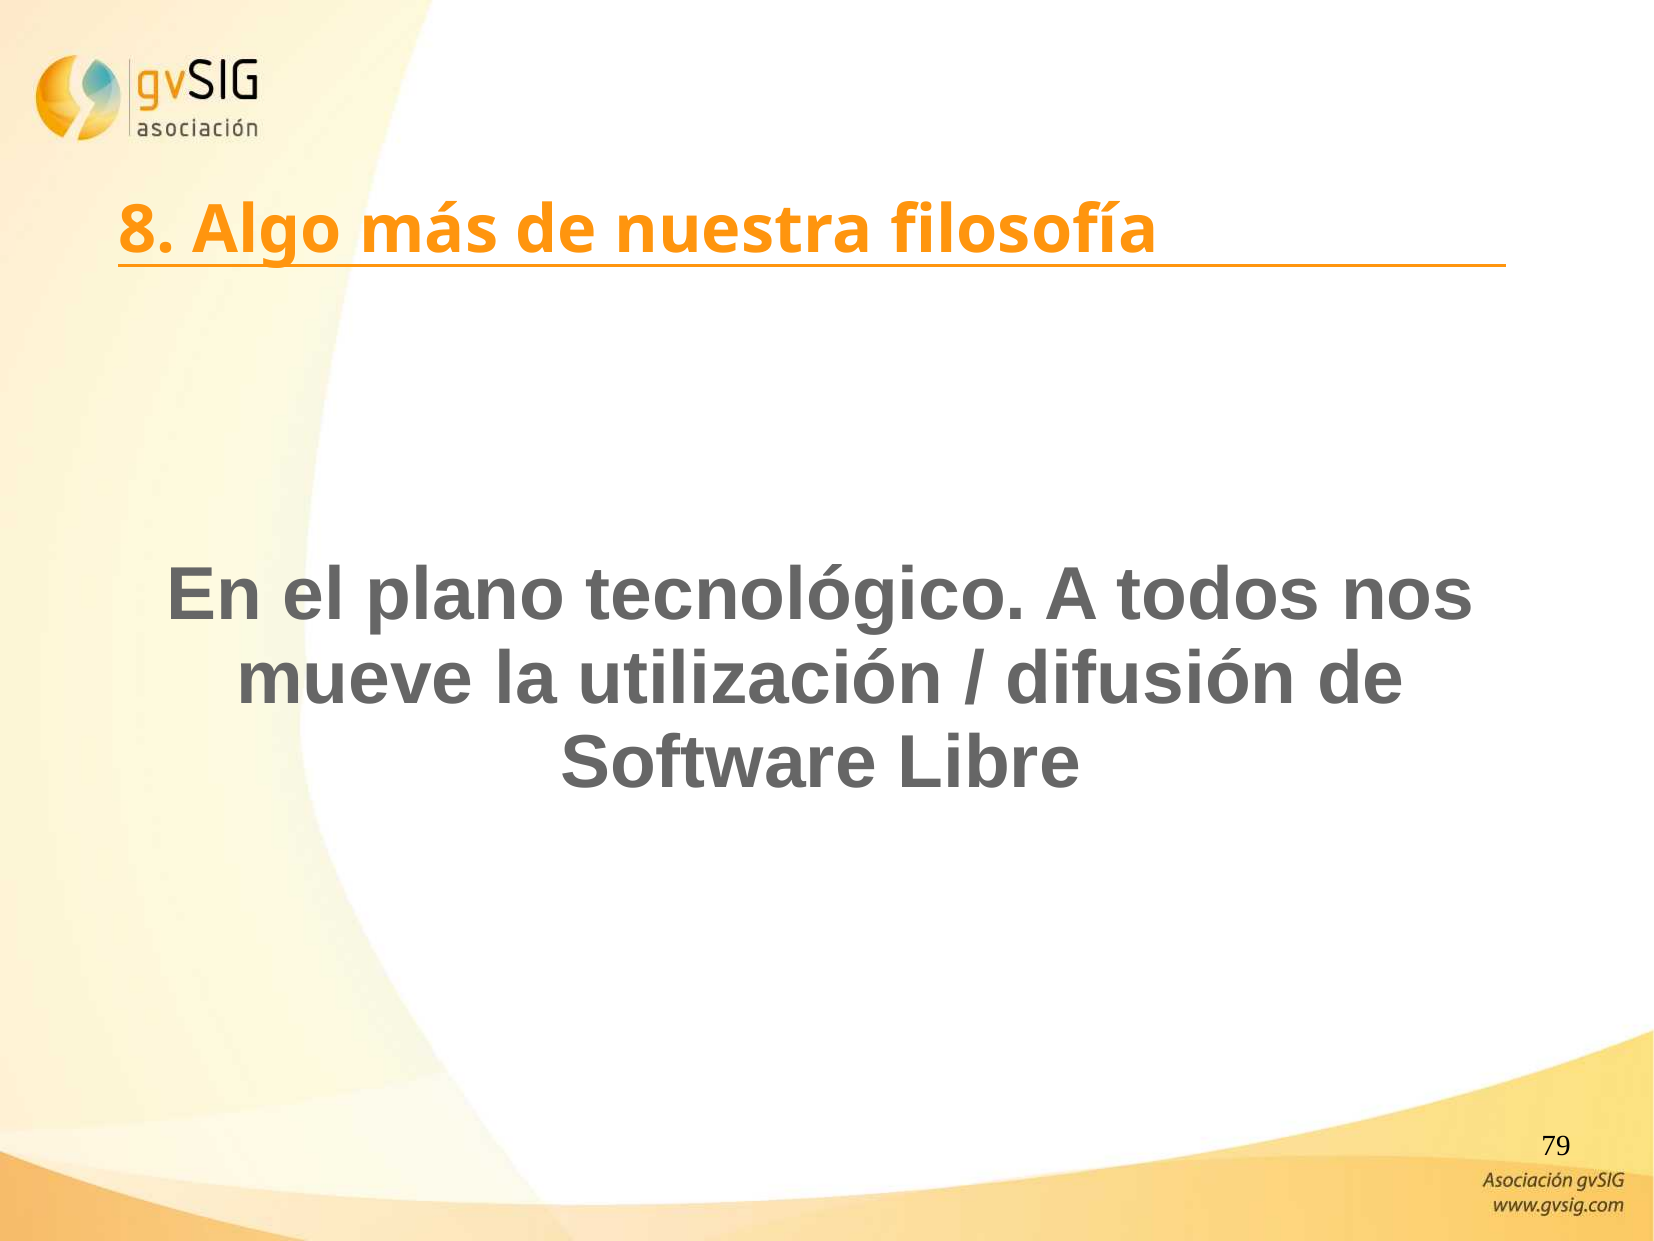

# 8. Algo más de nuestra filosofía
En el plano tecnológico. A todos nos mueve la utilización / difusión de Software Libre
79